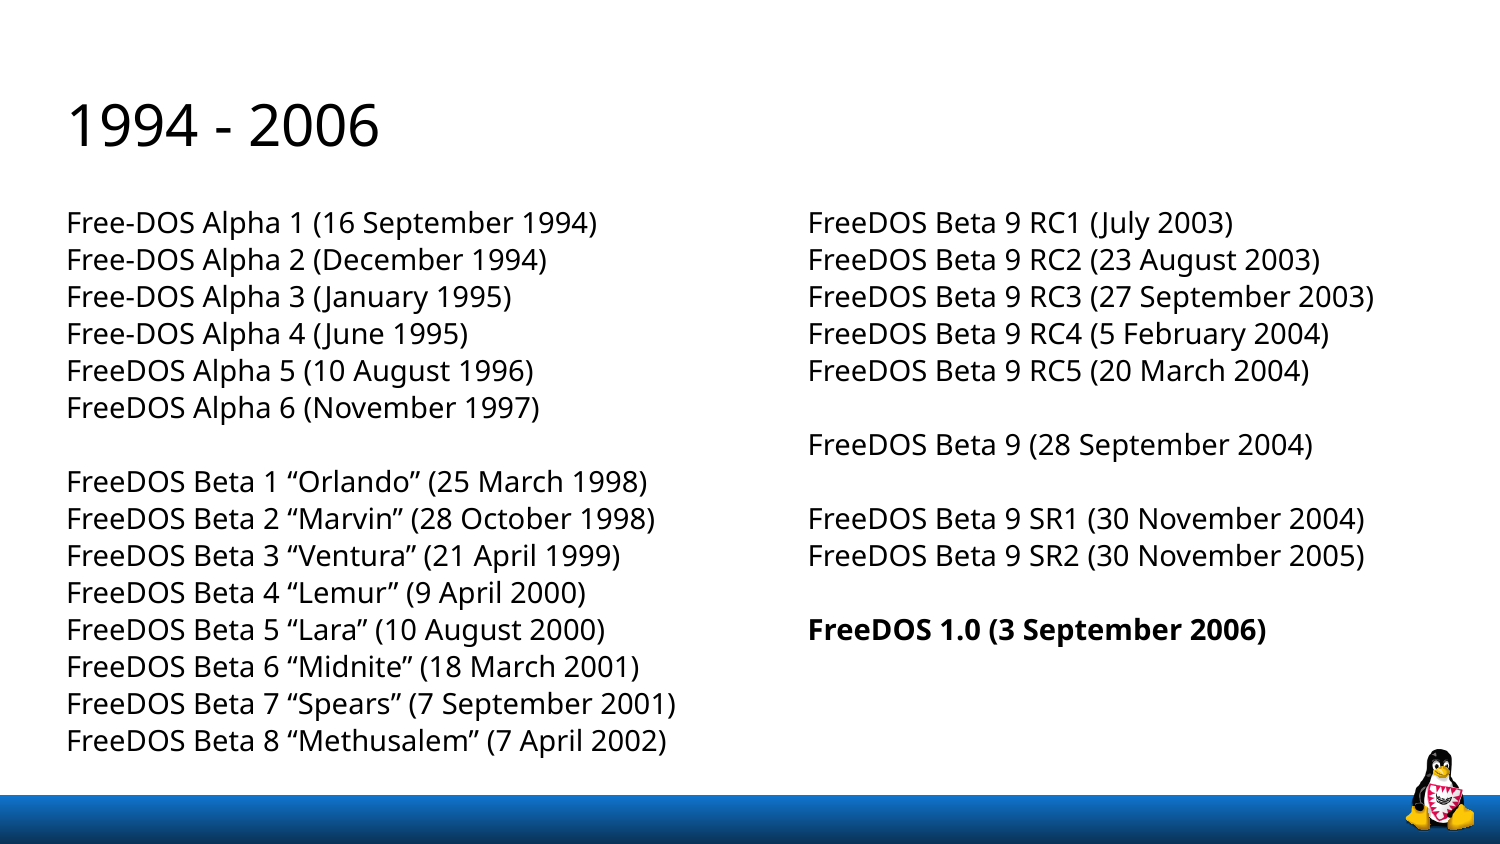

# 1994 - 2006
Free-DOS Alpha 1 (16 September 1994)
Free-DOS Alpha 2 (December 1994)
Free-DOS Alpha 3 (January 1995)
Free-DOS Alpha 4 (June 1995)
FreeDOS Alpha 5 (10 August 1996)
FreeDOS Alpha 6 (November 1997)
FreeDOS Beta 1 “Orlando” (25 March 1998)
FreeDOS Beta 2 “Marvin” (28 October 1998)
FreeDOS Beta 3 “Ventura” (21 April 1999)
FreeDOS Beta 4 “Lemur” (9 April 2000)
FreeDOS Beta 5 “Lara” (10 August 2000)
FreeDOS Beta 6 “Midnite” (18 March 2001)
FreeDOS Beta 7 “Spears” (7 September 2001)
FreeDOS Beta 8 “Methusalem” (7 April 2002)
FreeDOS Beta 9 RC1 (July 2003)
FreeDOS Beta 9 RC2 (23 August 2003)
FreeDOS Beta 9 RC3 (27 September 2003)
FreeDOS Beta 9 RC4 (5 February 2004)
FreeDOS Beta 9 RC5 (20 March 2004)
FreeDOS Beta 9 (28 September 2004)
FreeDOS Beta 9 SR1 (30 November 2004)
FreeDOS Beta 9 SR2 (30 November 2005)
FreeDOS 1.0 (3 September 2006)